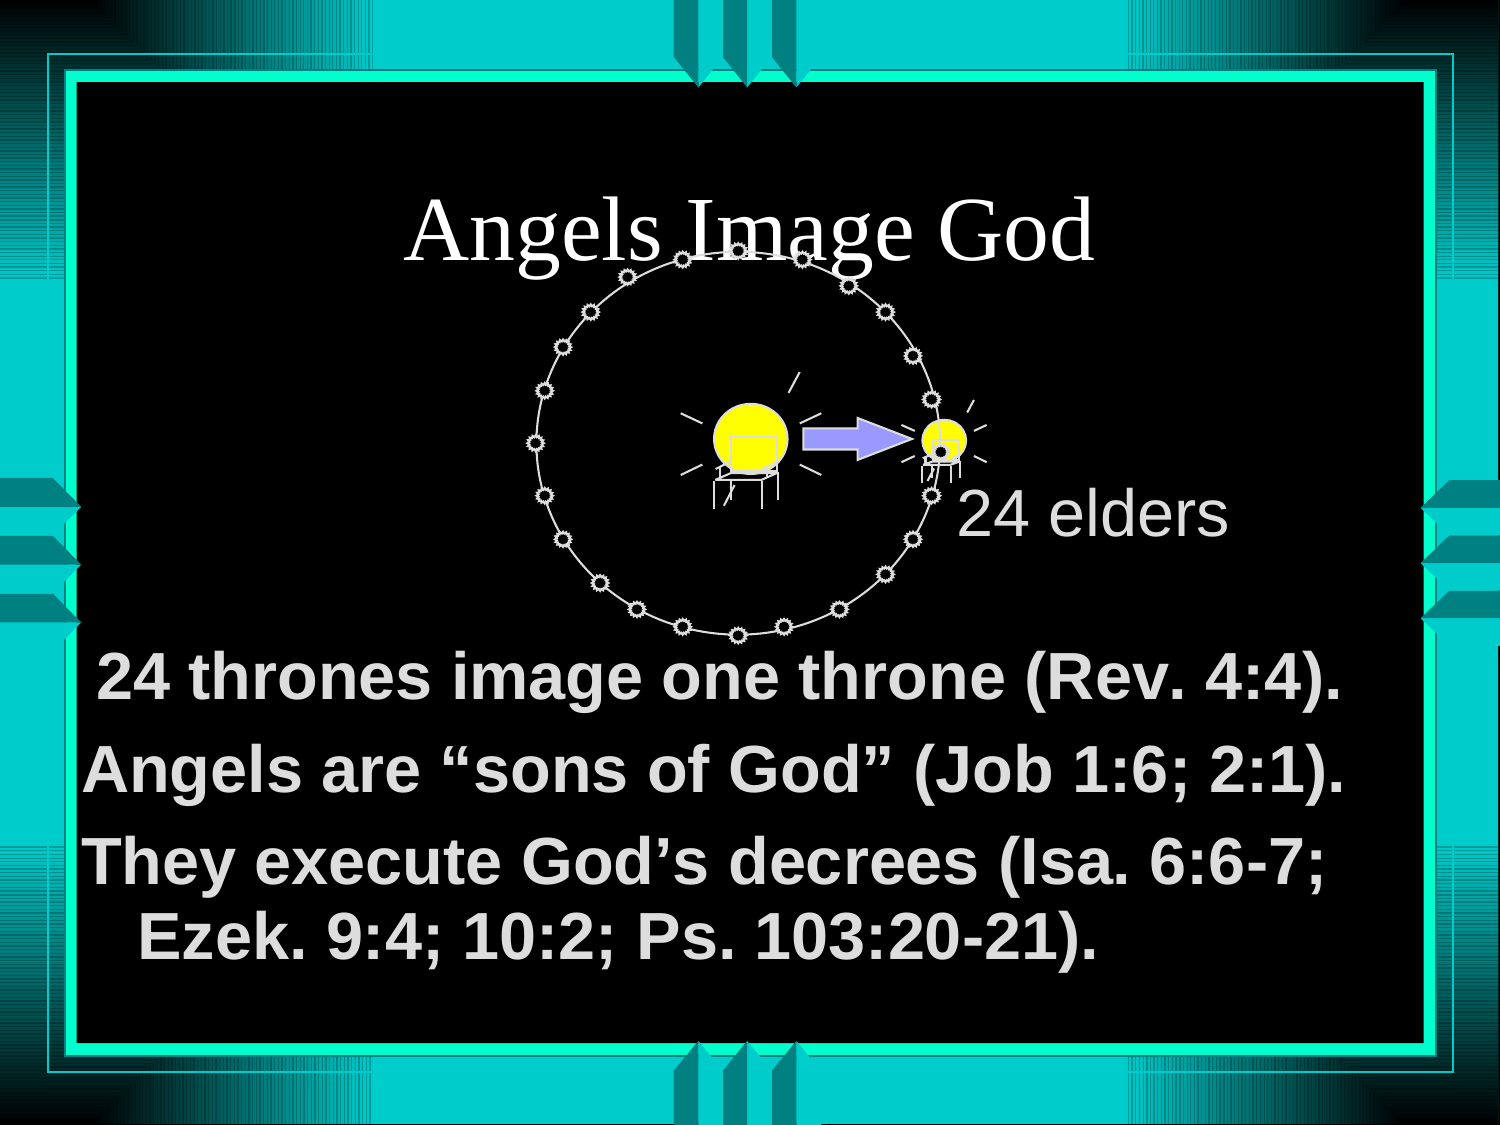

Angels Image God
24 elders
 24 thrones image one throne (Rev. 4:4).
# Angels are “sons of God” (Job 1:6; 2:1).
They execute God’s decrees (Isa. 6:6-7; Ezek. 9:4; 10:2; Ps. 103:20-21).